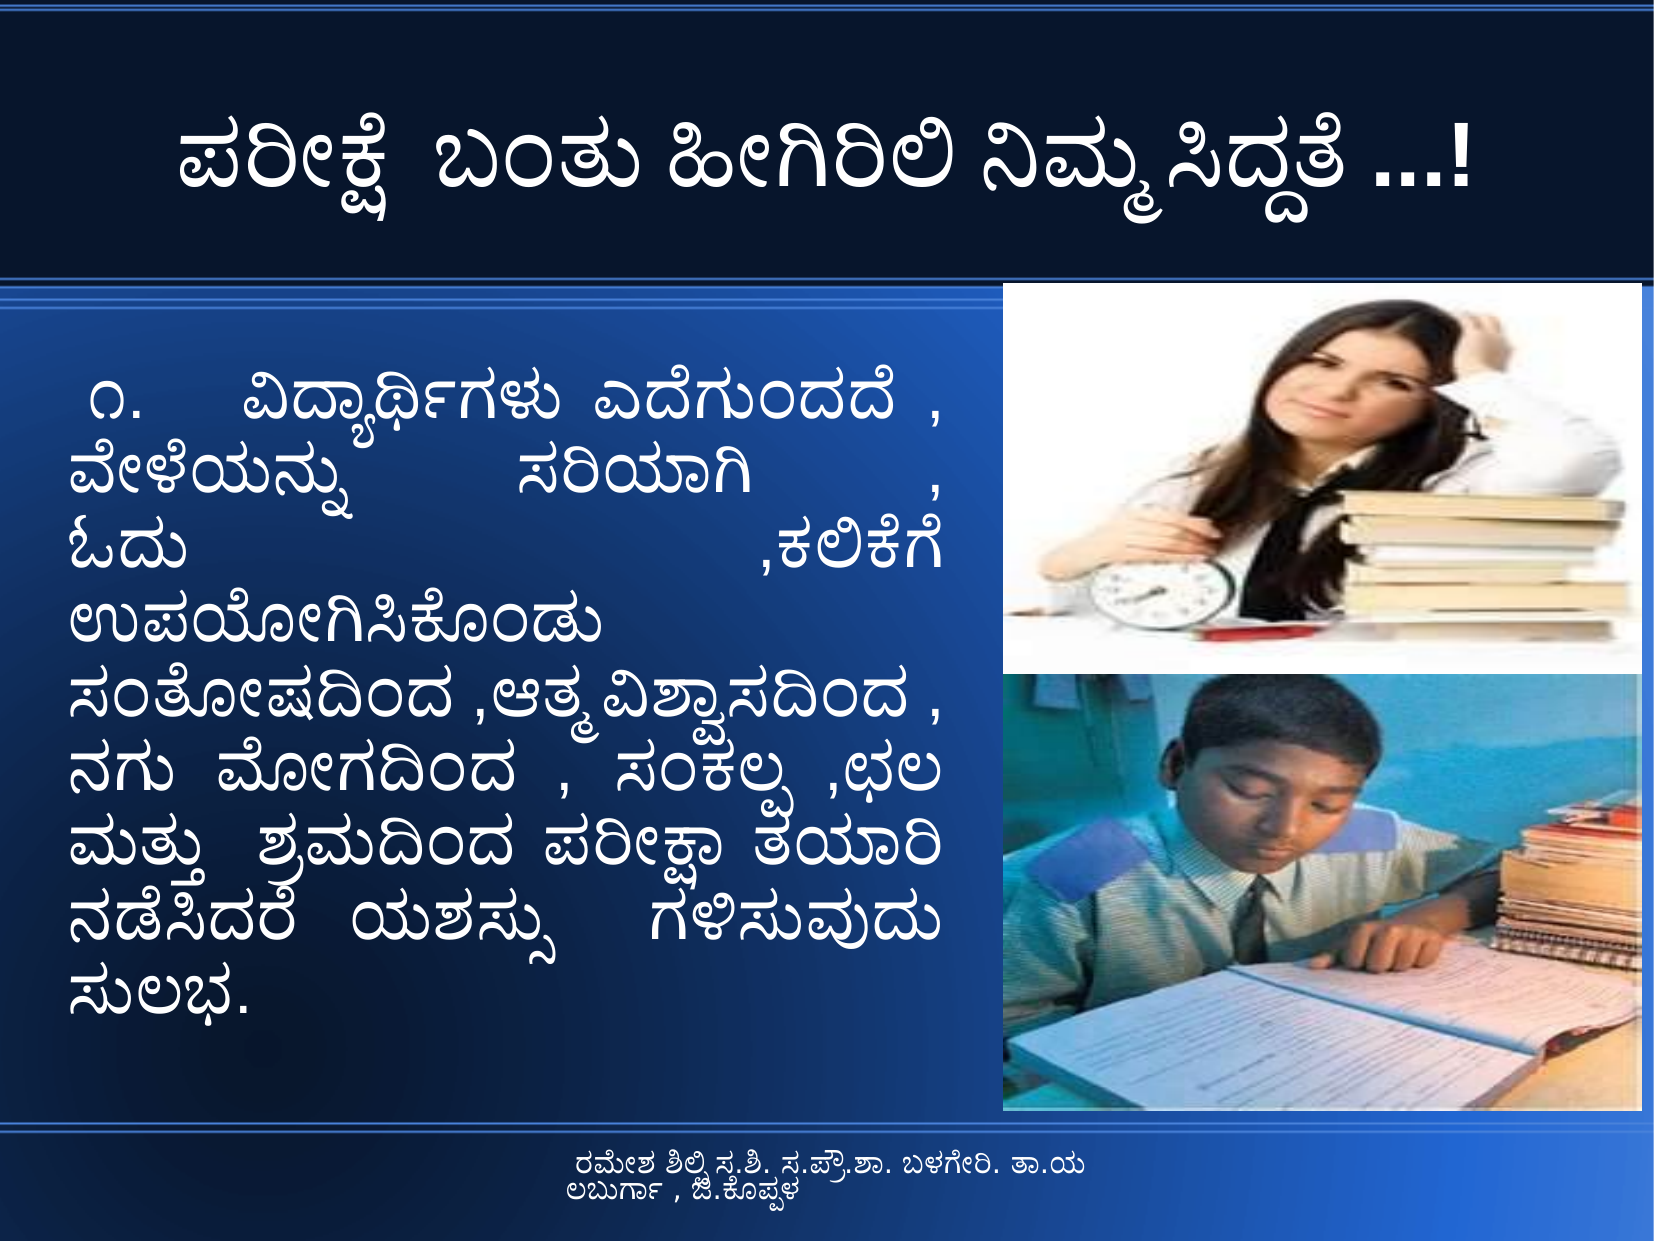

# ಪರೀಕ್ಷೆ ಬಂತು ಹೀಗಿರಿಲಿ ನಿಮ್ಮ ಸಿದ್ದತೆ ...!
 ೧. ವಿದ್ಯಾರ್ಥಿಗಳು ಎದೆಗುಂದದೆ , ವೇಳೆಯನ್ನು ಸರಿಯಾಗಿ , ಓದು ,ಕಲಿಕೆಗೆ ಉಪಯೋಗಿಸಿಕೊಂಡು ಸಂತೋಷದಿಂದ ,ಆತ್ಮ ವಿಶ್ವಾಸದಿಂದ , ನಗು ಮೋಗದಿಂದ , ಸಂಕಲ್ಪ ,ಛಲ ಮತ್ತು ಶ್ರಮದಿಂದ ಪರೀಕ್ಷಾ ತಯಾರಿ ನಡೆಸಿದರೆ ಯಶಸ್ಸು ಗಳಿಸುವುದು ಸುಲಭ.
 ರಮೇಶ ಶಿಲ್ಪಿ ಸ.ಶಿ. ಸ.ಪ್ರೌ.ಶಾ. ಬಳಗೇರಿ. ತಾ.ಯಲಬುರ್ಗಾ , ಜಿ.ಕೊಪ್ಪಳ